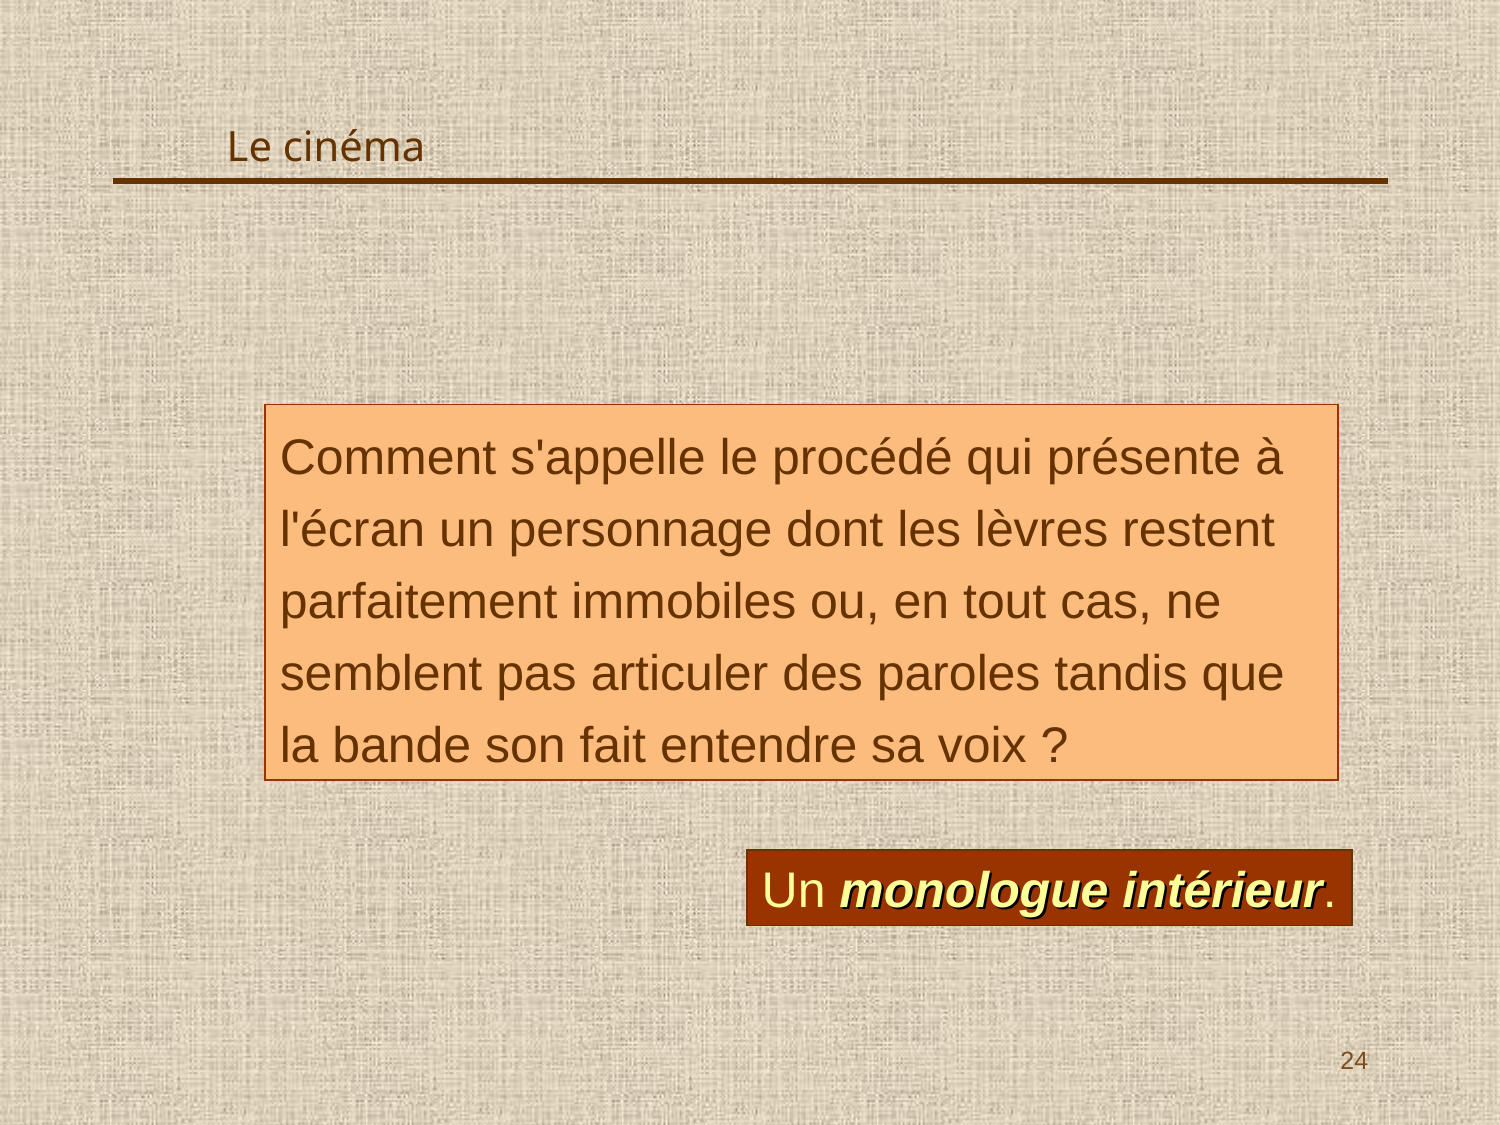

Le cinéma
Comment s'appelle le procédé qui présente à l'écran un personnage dont les lèvres restent parfaitement immobiles ou, en tout cas, ne semblent pas articuler des paroles tandis que la bande son fait entendre sa voix ?
Un monologue intérieur.
24